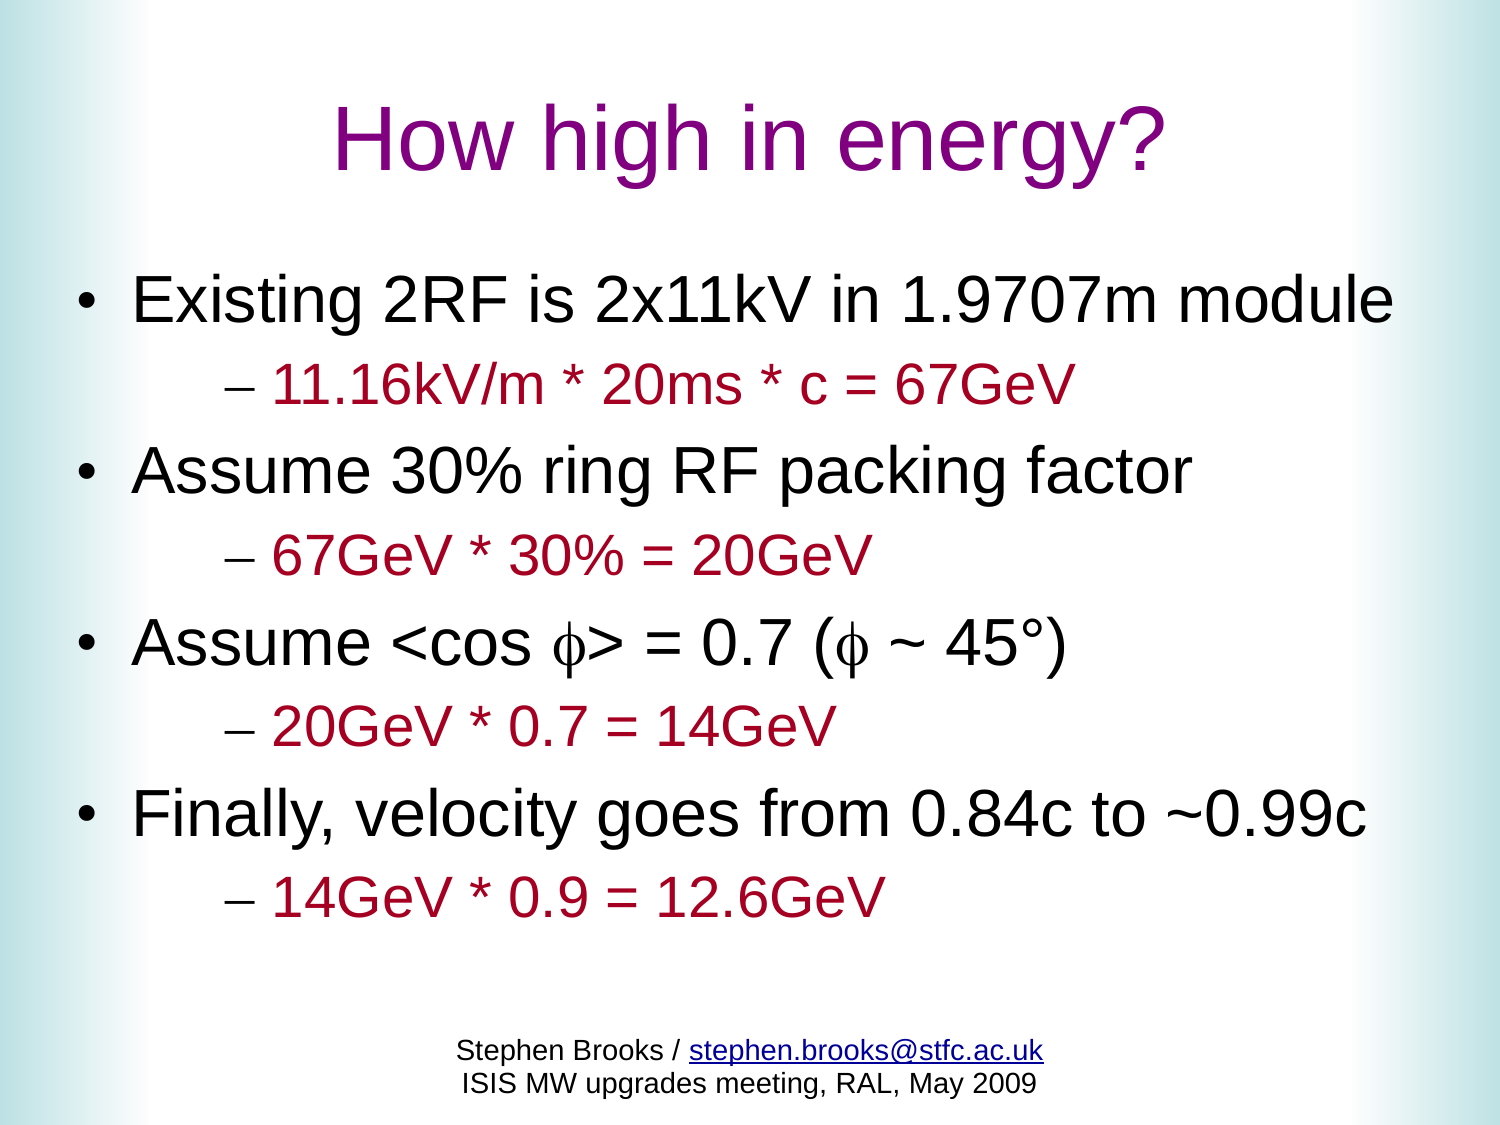

# How high in energy?
Existing 2RF is 2x11kV in 1.9707m module
11.16kV/m * 20ms * c = 67GeV
Assume 30% ring RF packing factor
67GeV * 30% = 20GeV
Assume <cos f> = 0.7 (f ~ 45°)
20GeV * 0.7 = 14GeV
Finally, velocity goes from 0.84c to ~0.99c
14GeV * 0.9 = 12.6GeV